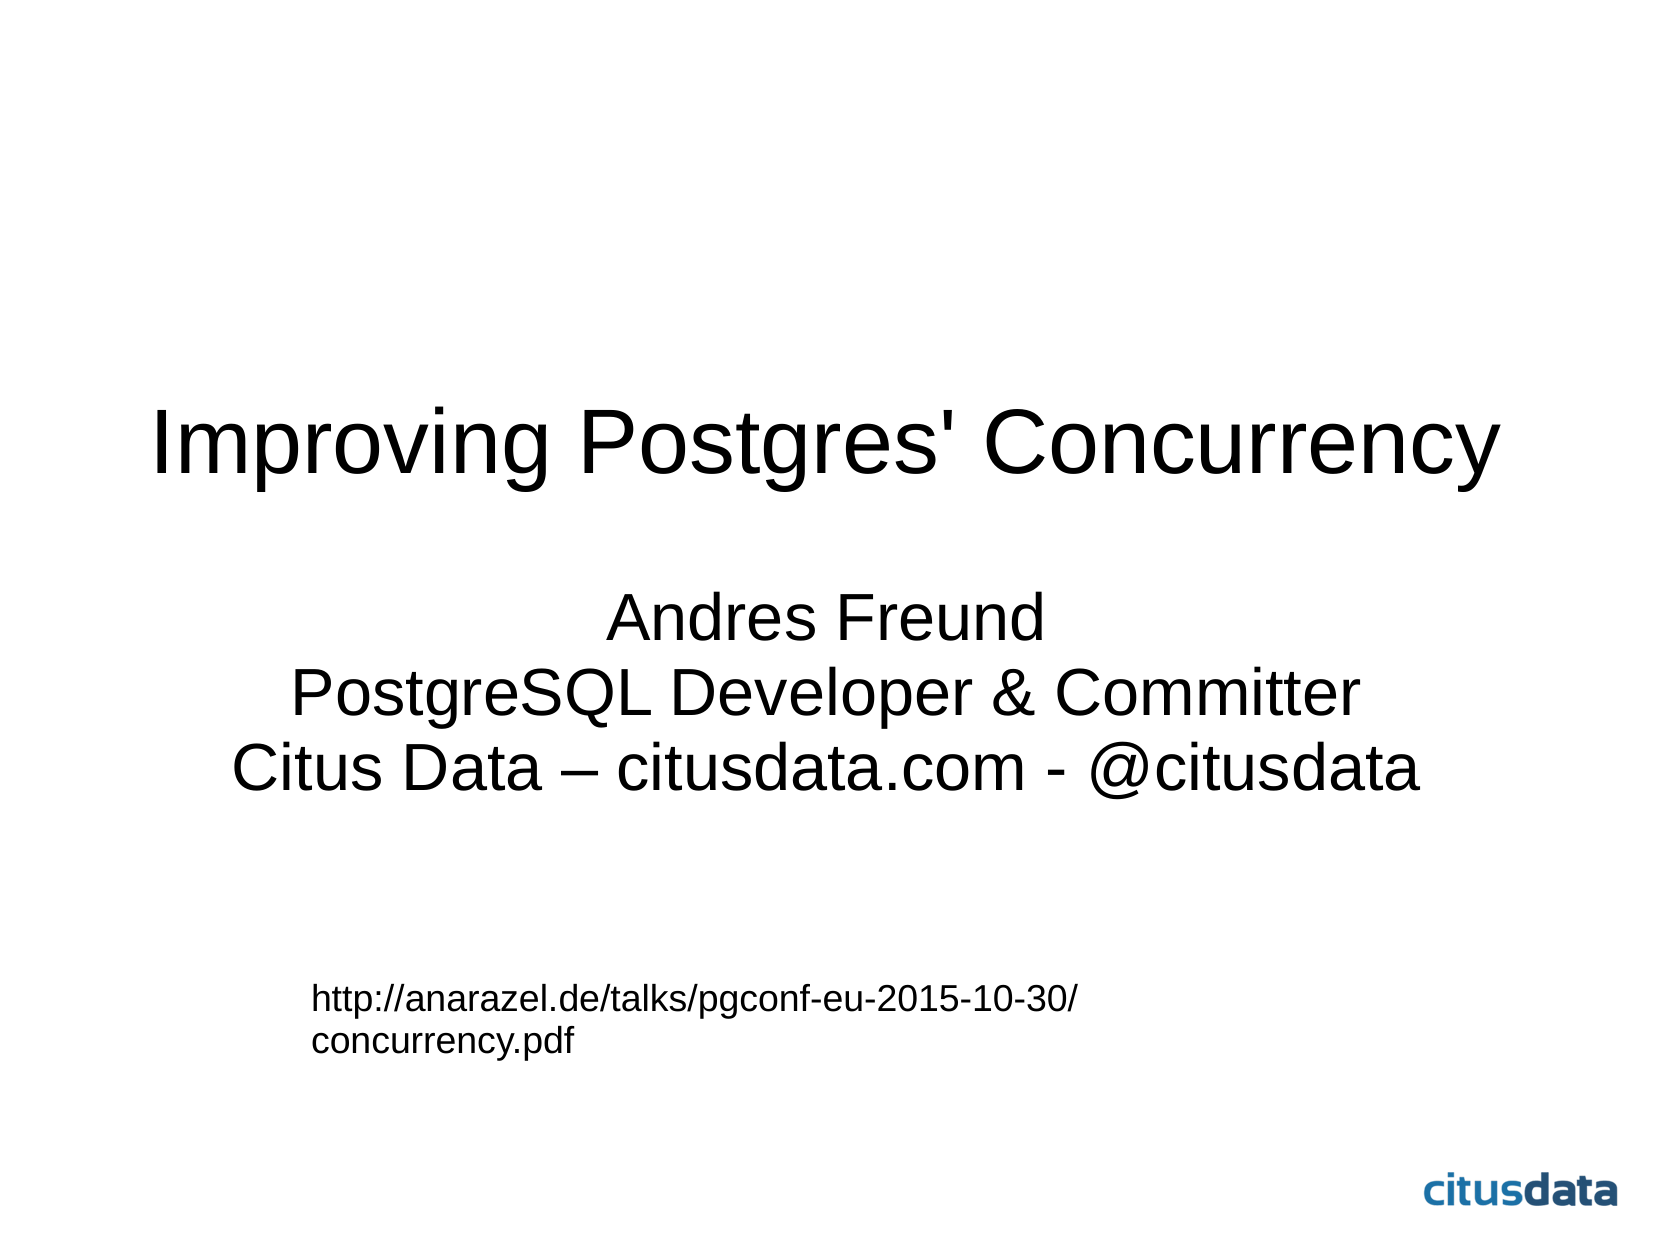

Andres Freund
PostgreSQL Developer & Committer
Citus Data – citusdata.com - @citusdata
# Improving Postgres' Concurrency
http://anarazel.de/talks/pgconf-eu-2015-10-30/concurrency.pdf